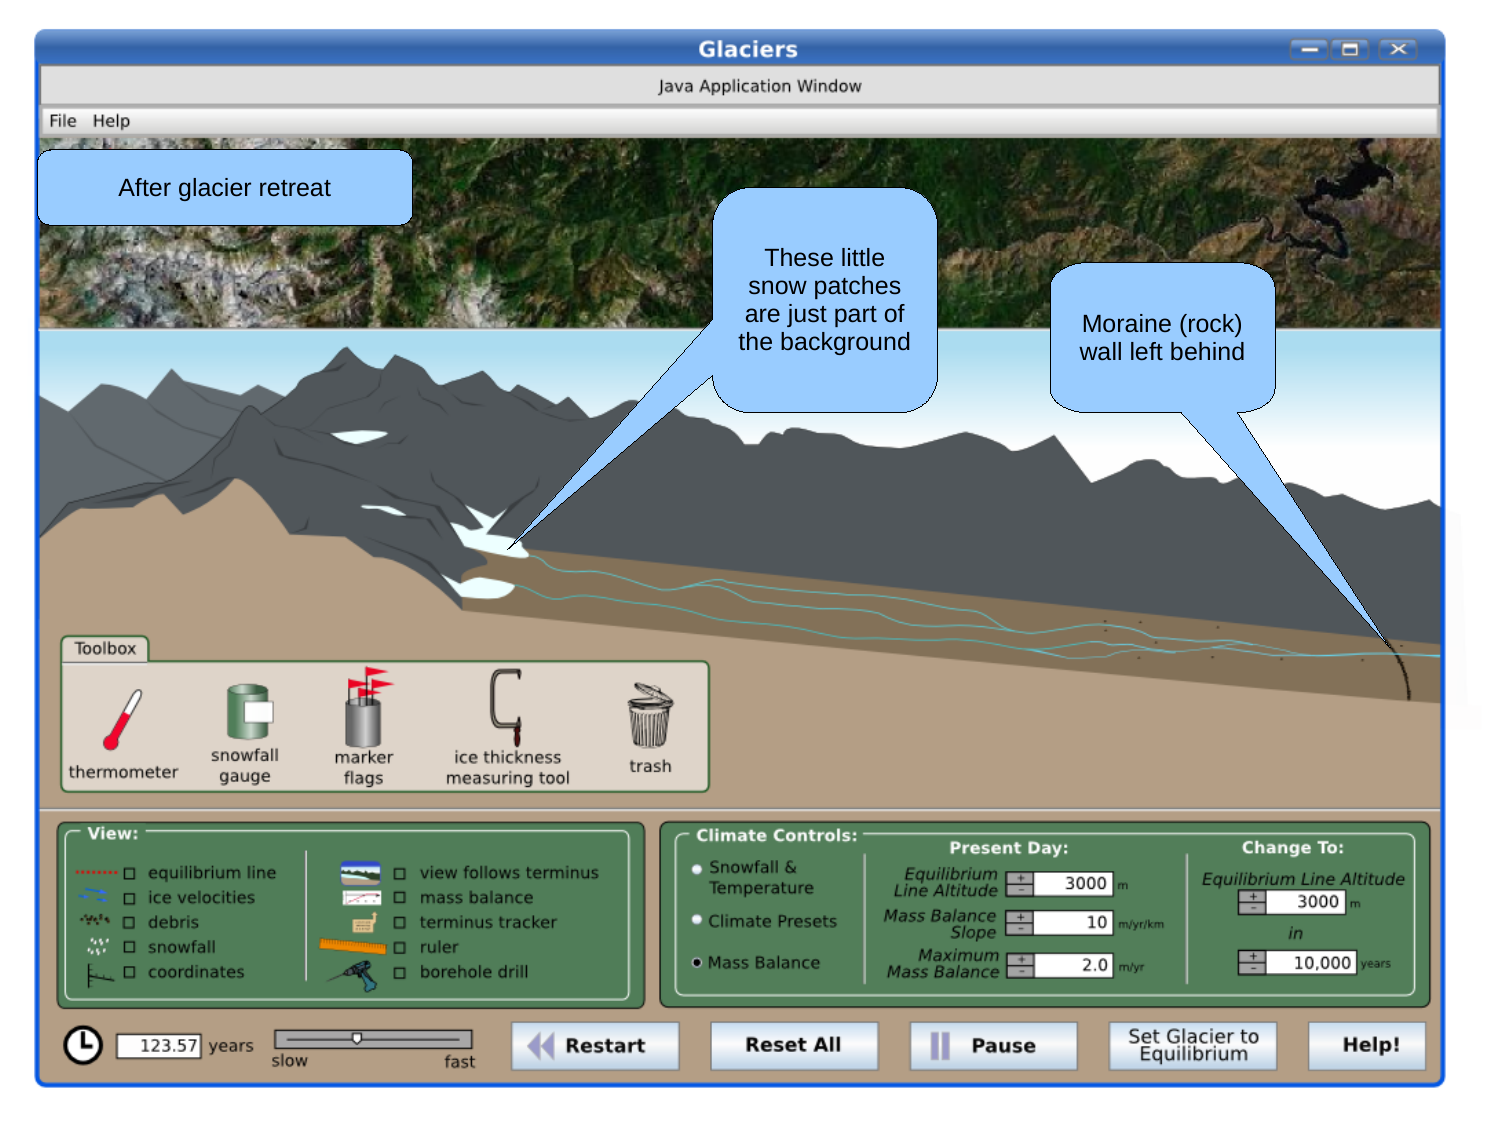

After glacier retreat
These little snow patches are just part of the background
Moraine (rock) wall left behind